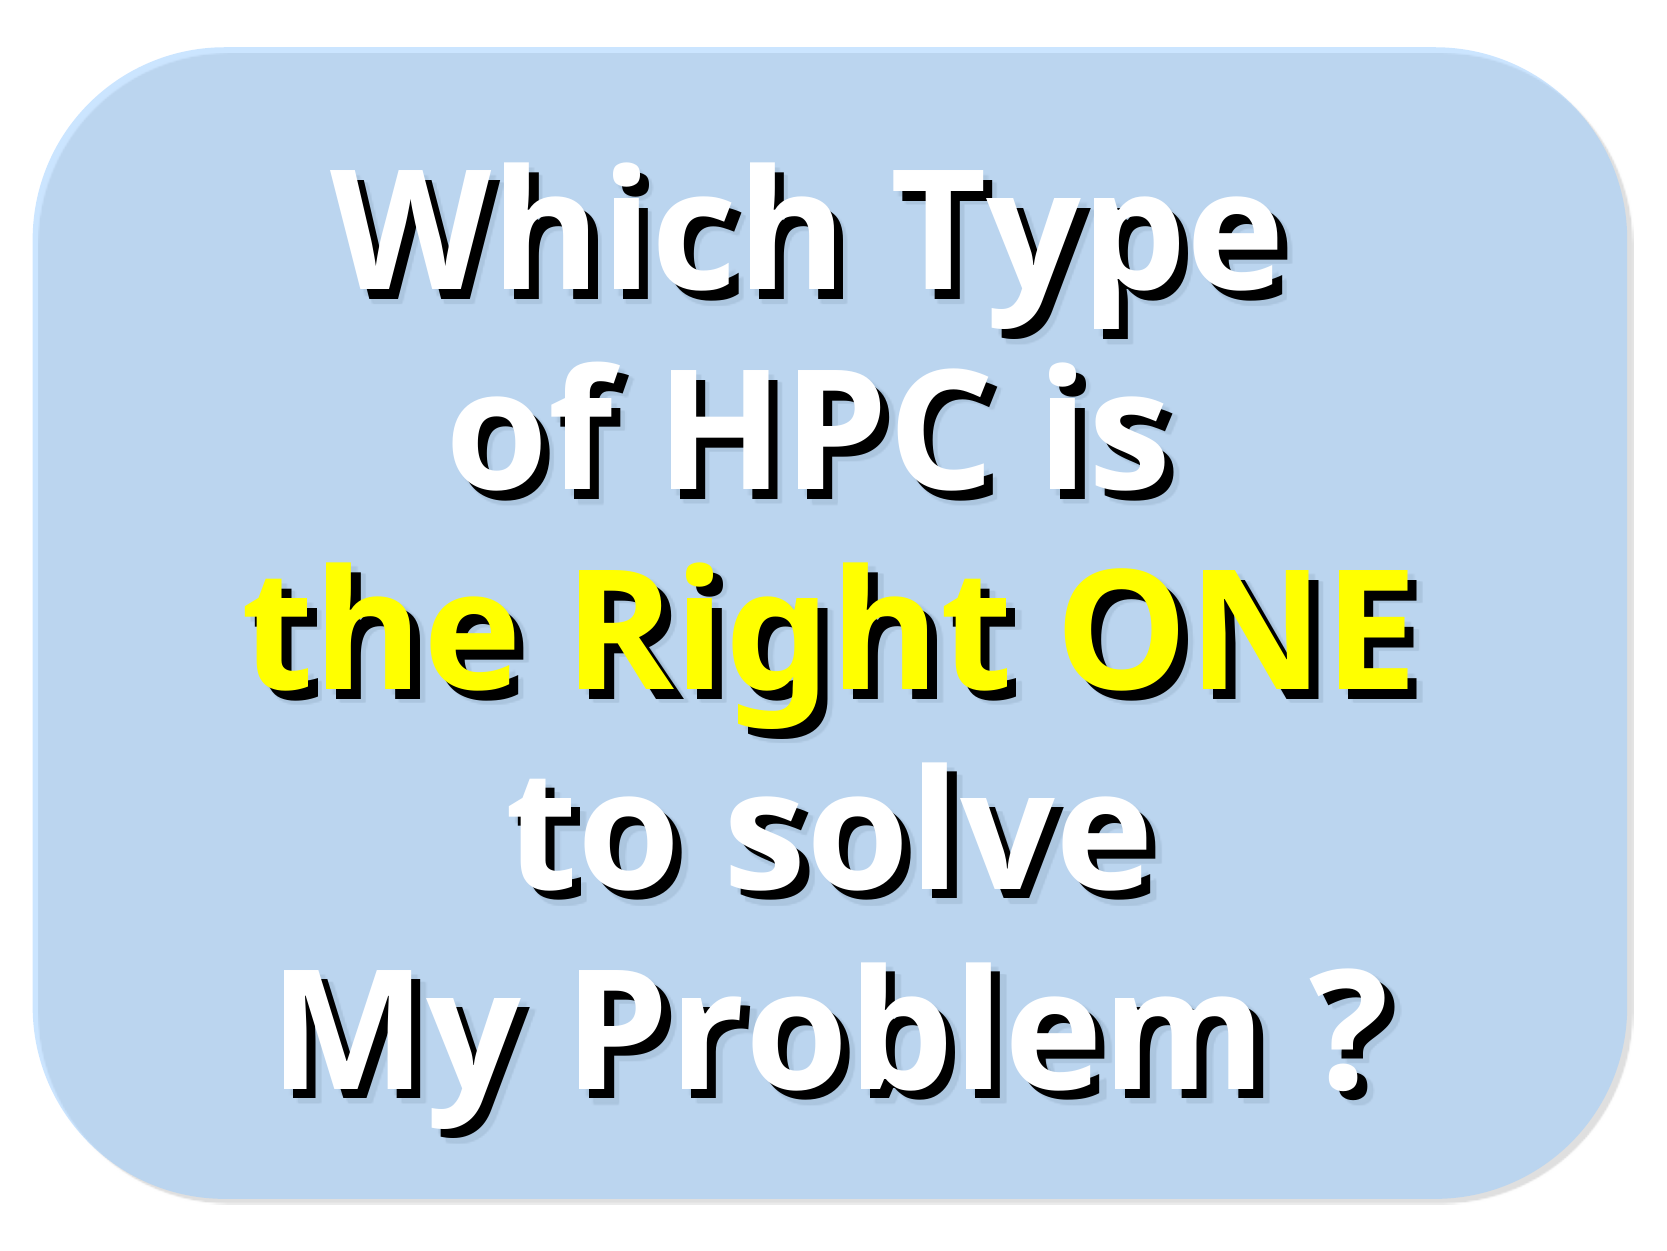

Which Type
of HPC is
the Right ONE
to solve
My Problem ?